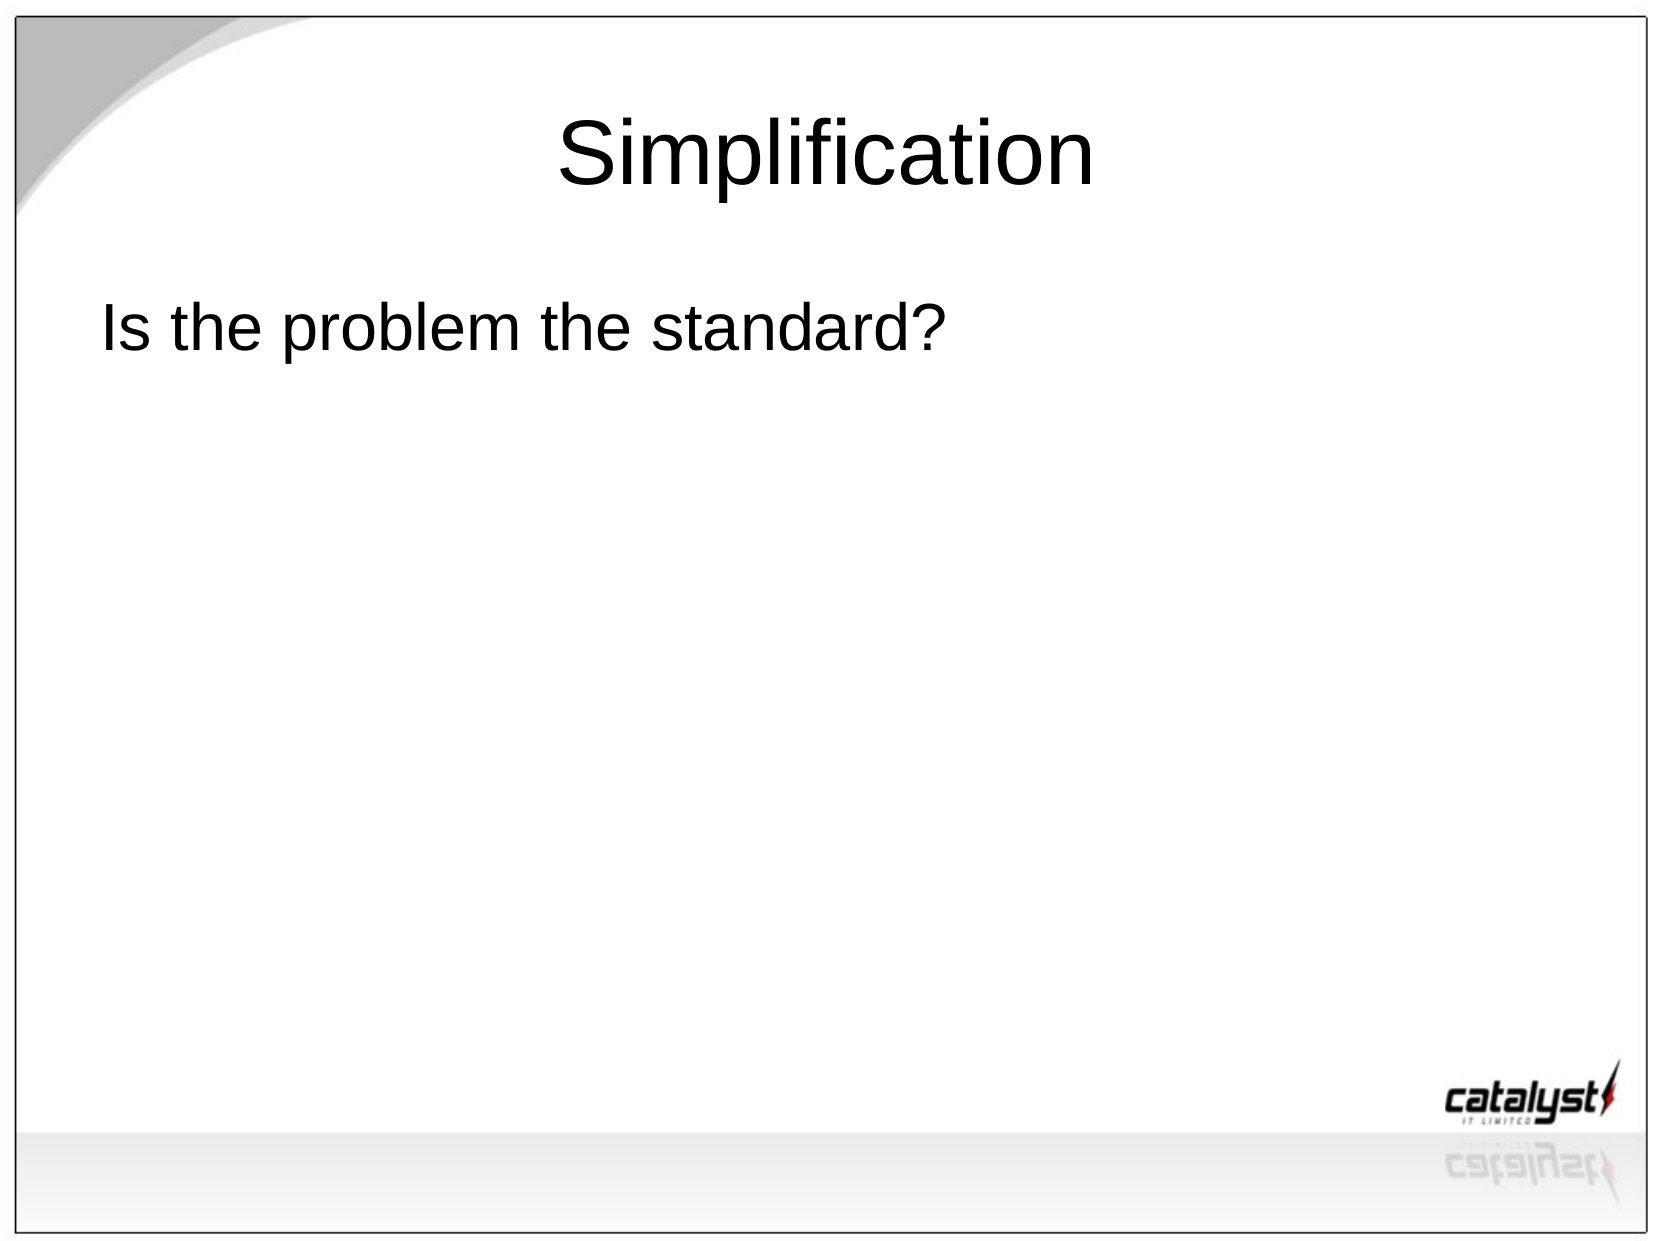

# Simplification
Is the problem the standard?